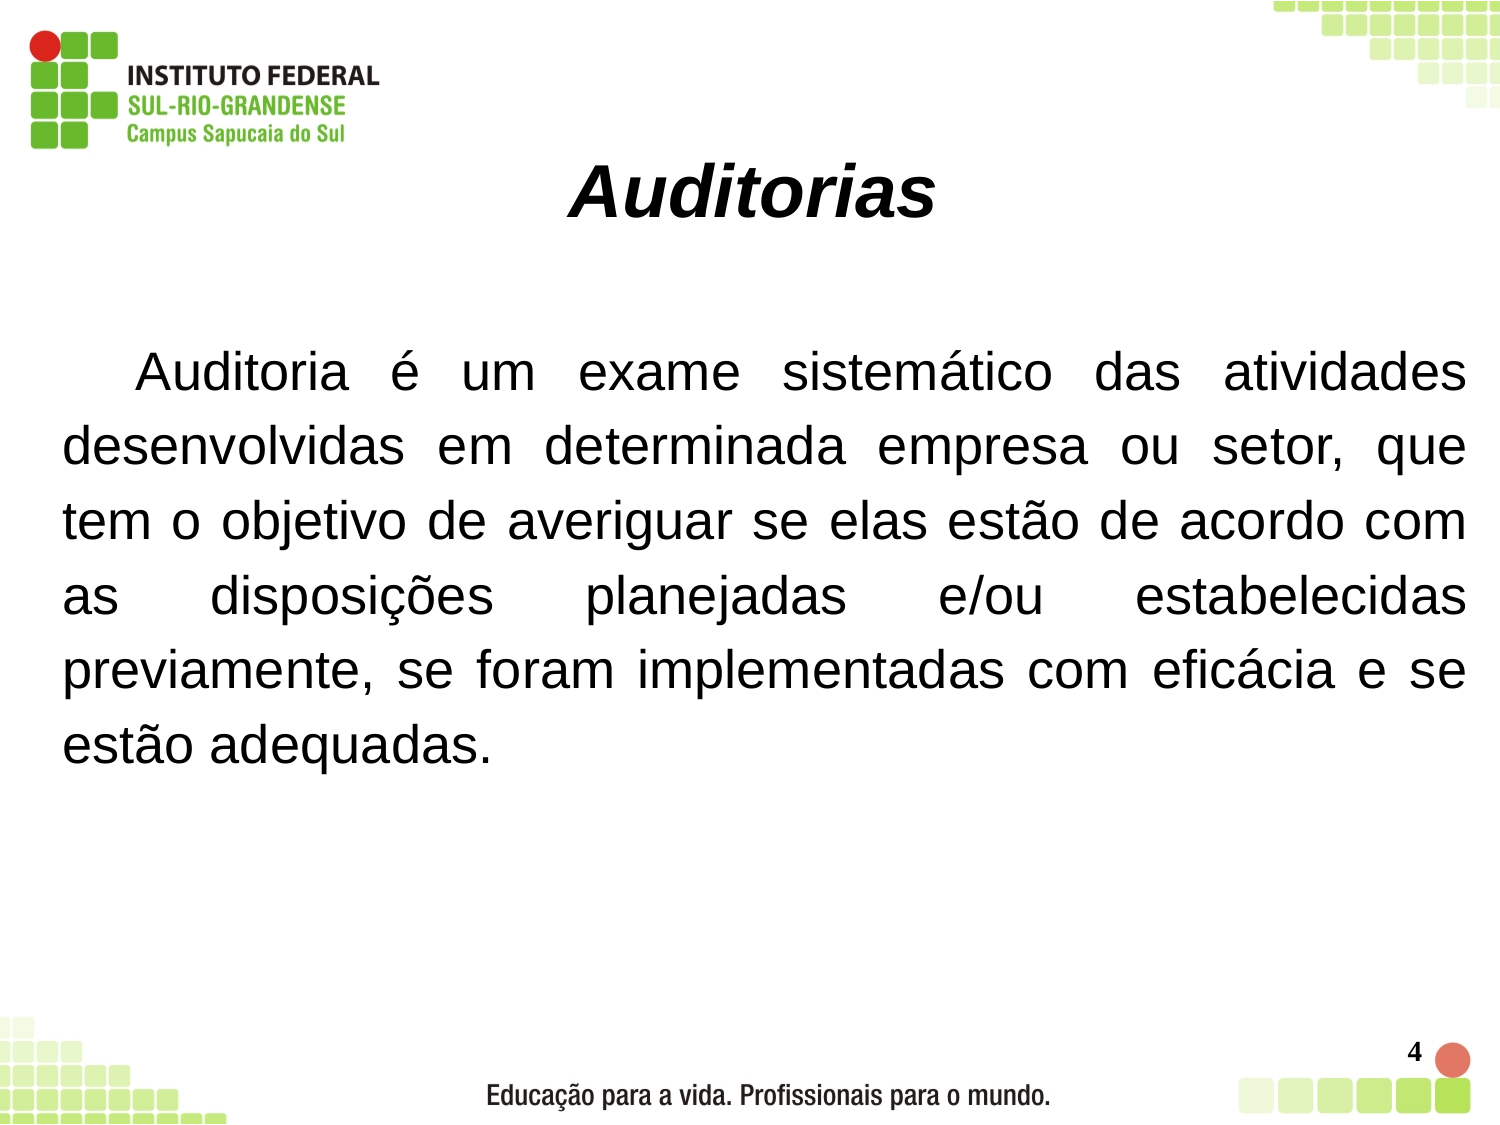

Auditorias
	Auditoria é um exame sistemático das atividades desenvolvidas em determinada empresa ou setor, que tem o objetivo de averiguar se elas estão de acordo com as disposições planejadas e/ou estabelecidas previamente, se foram implementadas com eficácia e se estão adequadas.